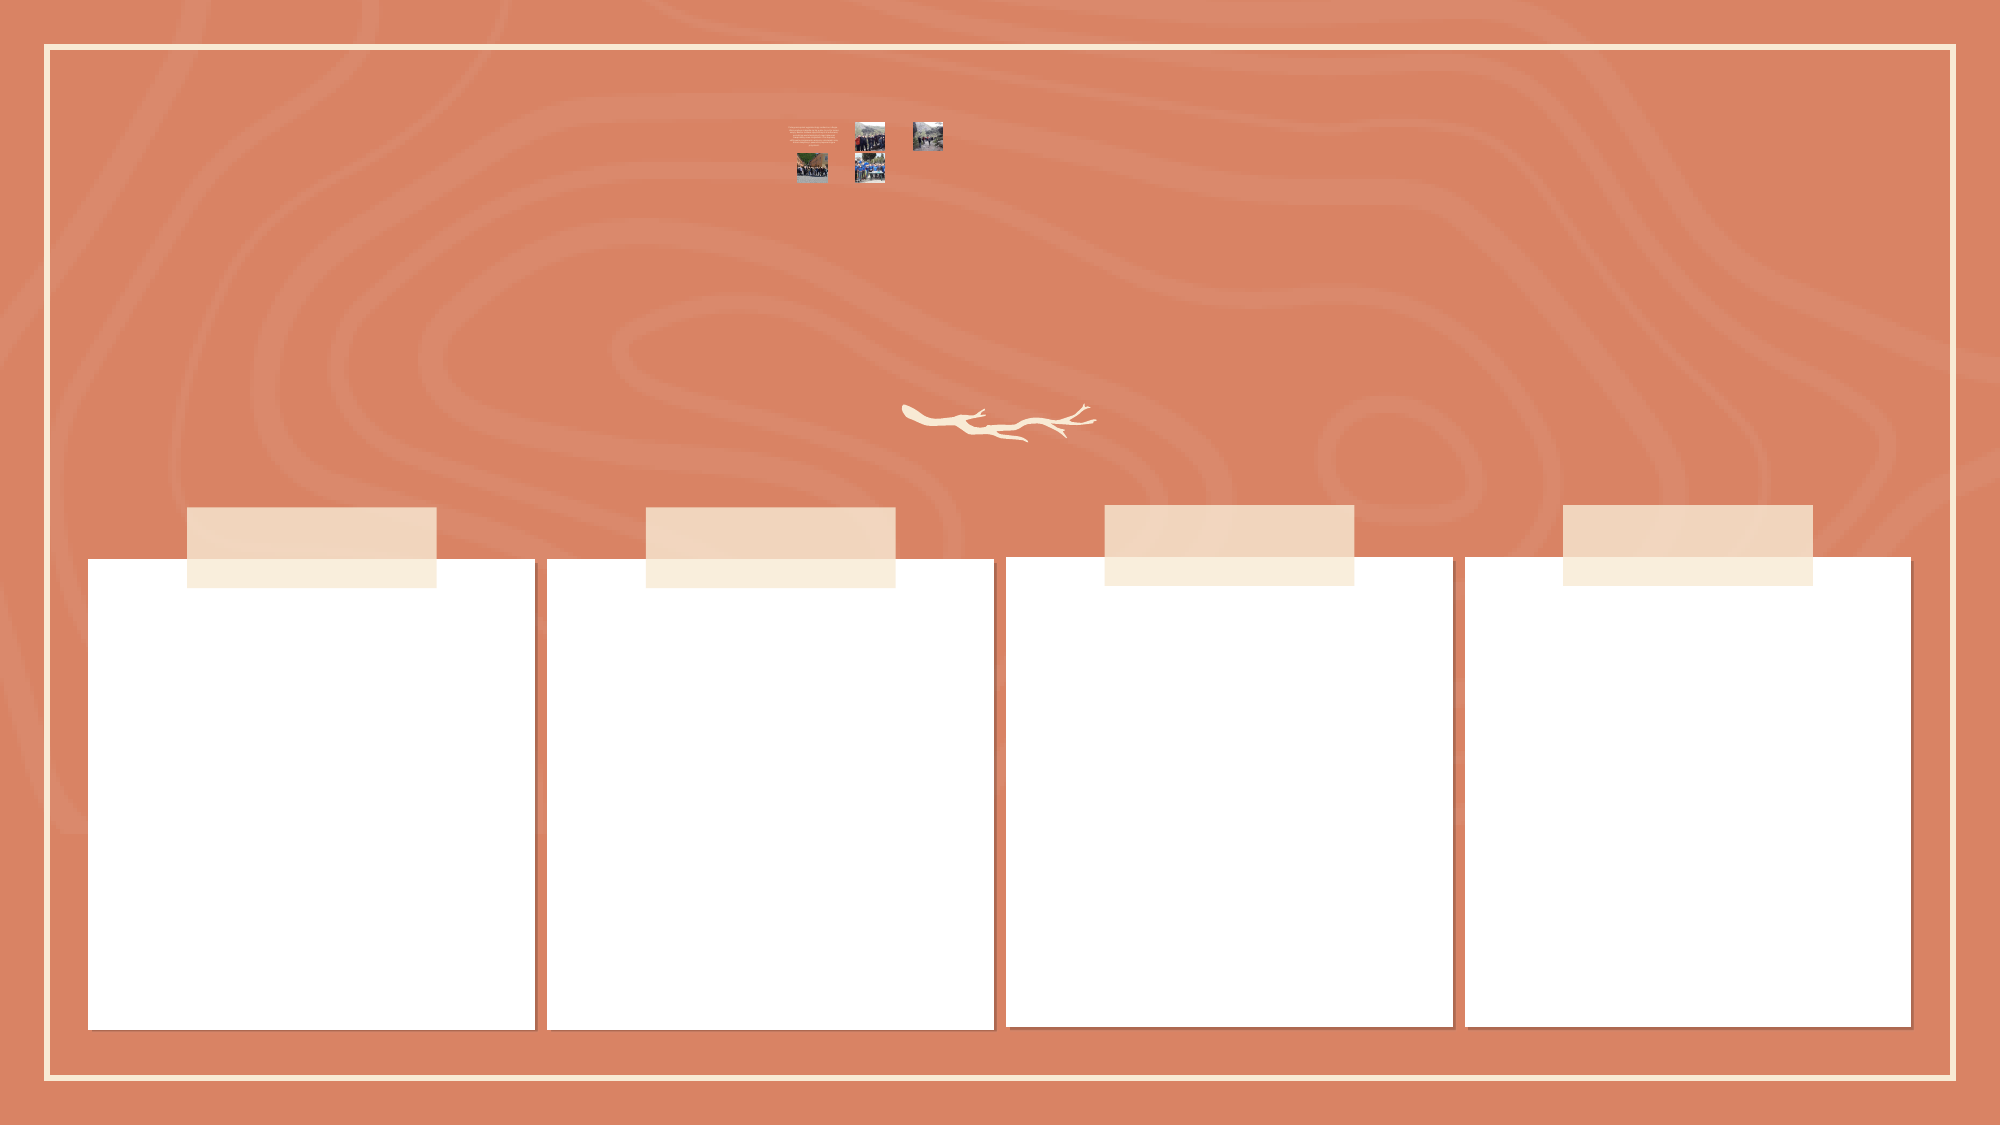

# Pożegnania przed wyjazdem były serdeczne i długie. Wielu osobom zakręciła się łza w oku, że już to koniec wizyty. Bardzo ciekawie spędziliśmy czas w Rumunii, poznaliśmy wiele tamtejszych zwyczajów oraz nawiązaliśmy nowe znajomości. Czas wymiany obfitował w niesamowite wrażenia, a doświadczenia, które zdobyliśmy z pewnością zaprocentują w przyszłości.